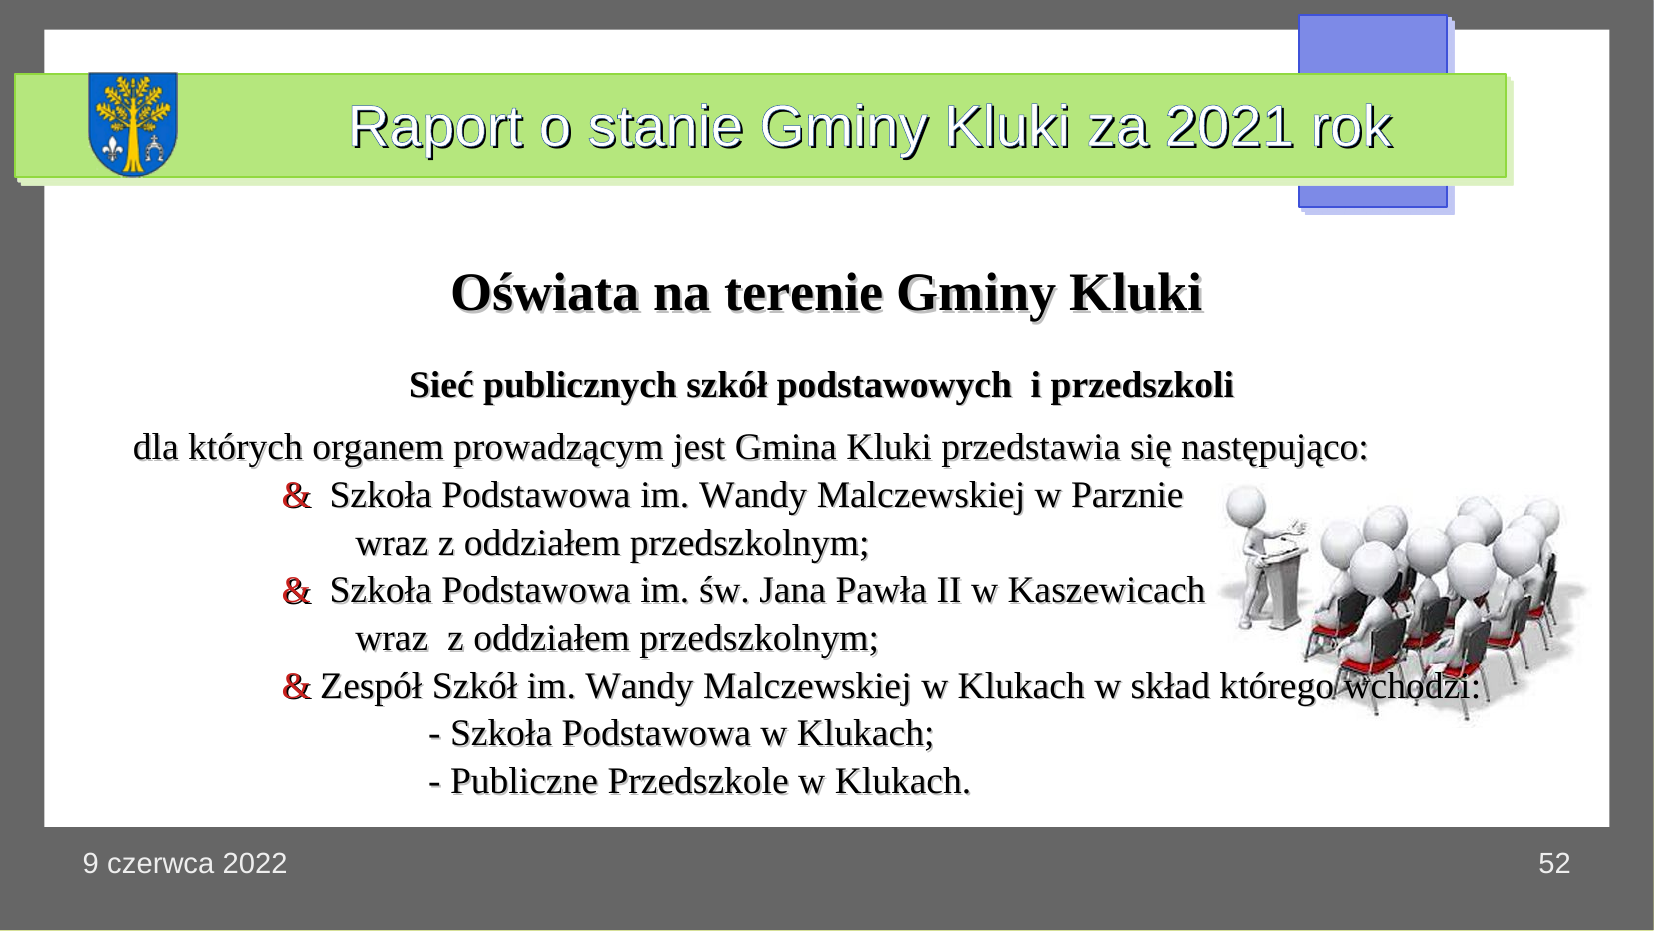

# Raport o stanie Gminy Kluki za 2021 rok
Oświata na terenie Gminy Kluki
Sieć publicznych szkół podstawowych i przedszkoli
dla których organem prowadzącym jest Gmina Kluki przedstawia się następująco:
	& Szkoła Podstawowa im. Wandy Malczewskiej w Parznie
		wraz z oddziałem przedszkolnym;
	& Szkoła Podstawowa im. św. Jana Pawła II w Kaszewicach
		wraz z oddziałem przedszkolnym;
	& Zespół Szkół im. Wandy Malczewskiej w Klukach w skład którego wchodzi:
				- Szkoła Podstawowa w Klukach;
				- Publiczne Przedszkole w Klukach.
9 czerwca 2022
52